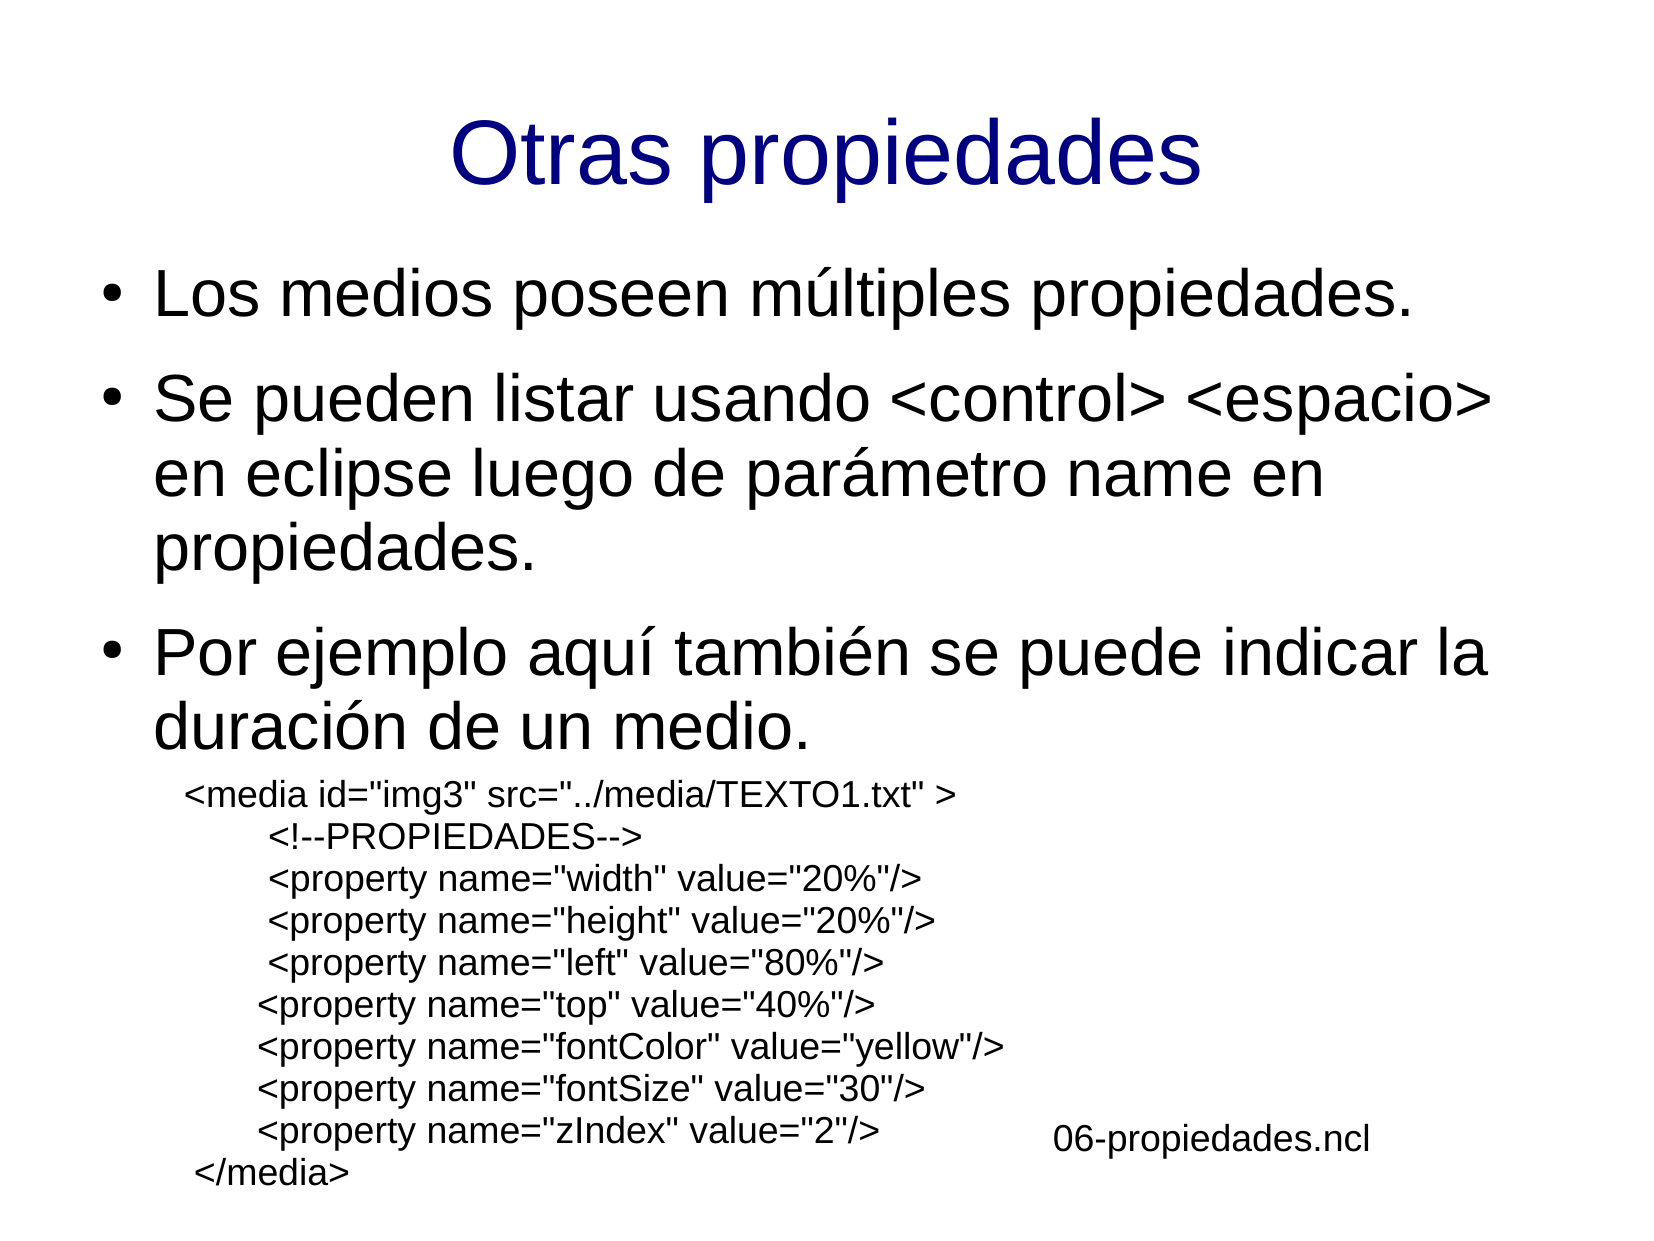

# Otras propiedades
Los medios poseen múltiples propiedades.
Se pueden listar usando <control> <espacio> en eclipse luego de parámetro name en propiedades.
Por ejemplo aquí también se puede indicar la duración de un medio.
	<media id="img3" src="../media/TEXTO1.txt" >
	 	 <!--PROPIEDADES-->
	 	 <property name="width" value="20%"/>
 <property name="height" value="20%"/>
 <property name="left" value="80%"/>
 <property name="top" value="40%"/>
 <property name="fontColor" value="yellow"/>
 <property name="fontSize" value="30"/>
 <property name="zIndex" value="2"/>
 </media>
06-propiedades.ncl